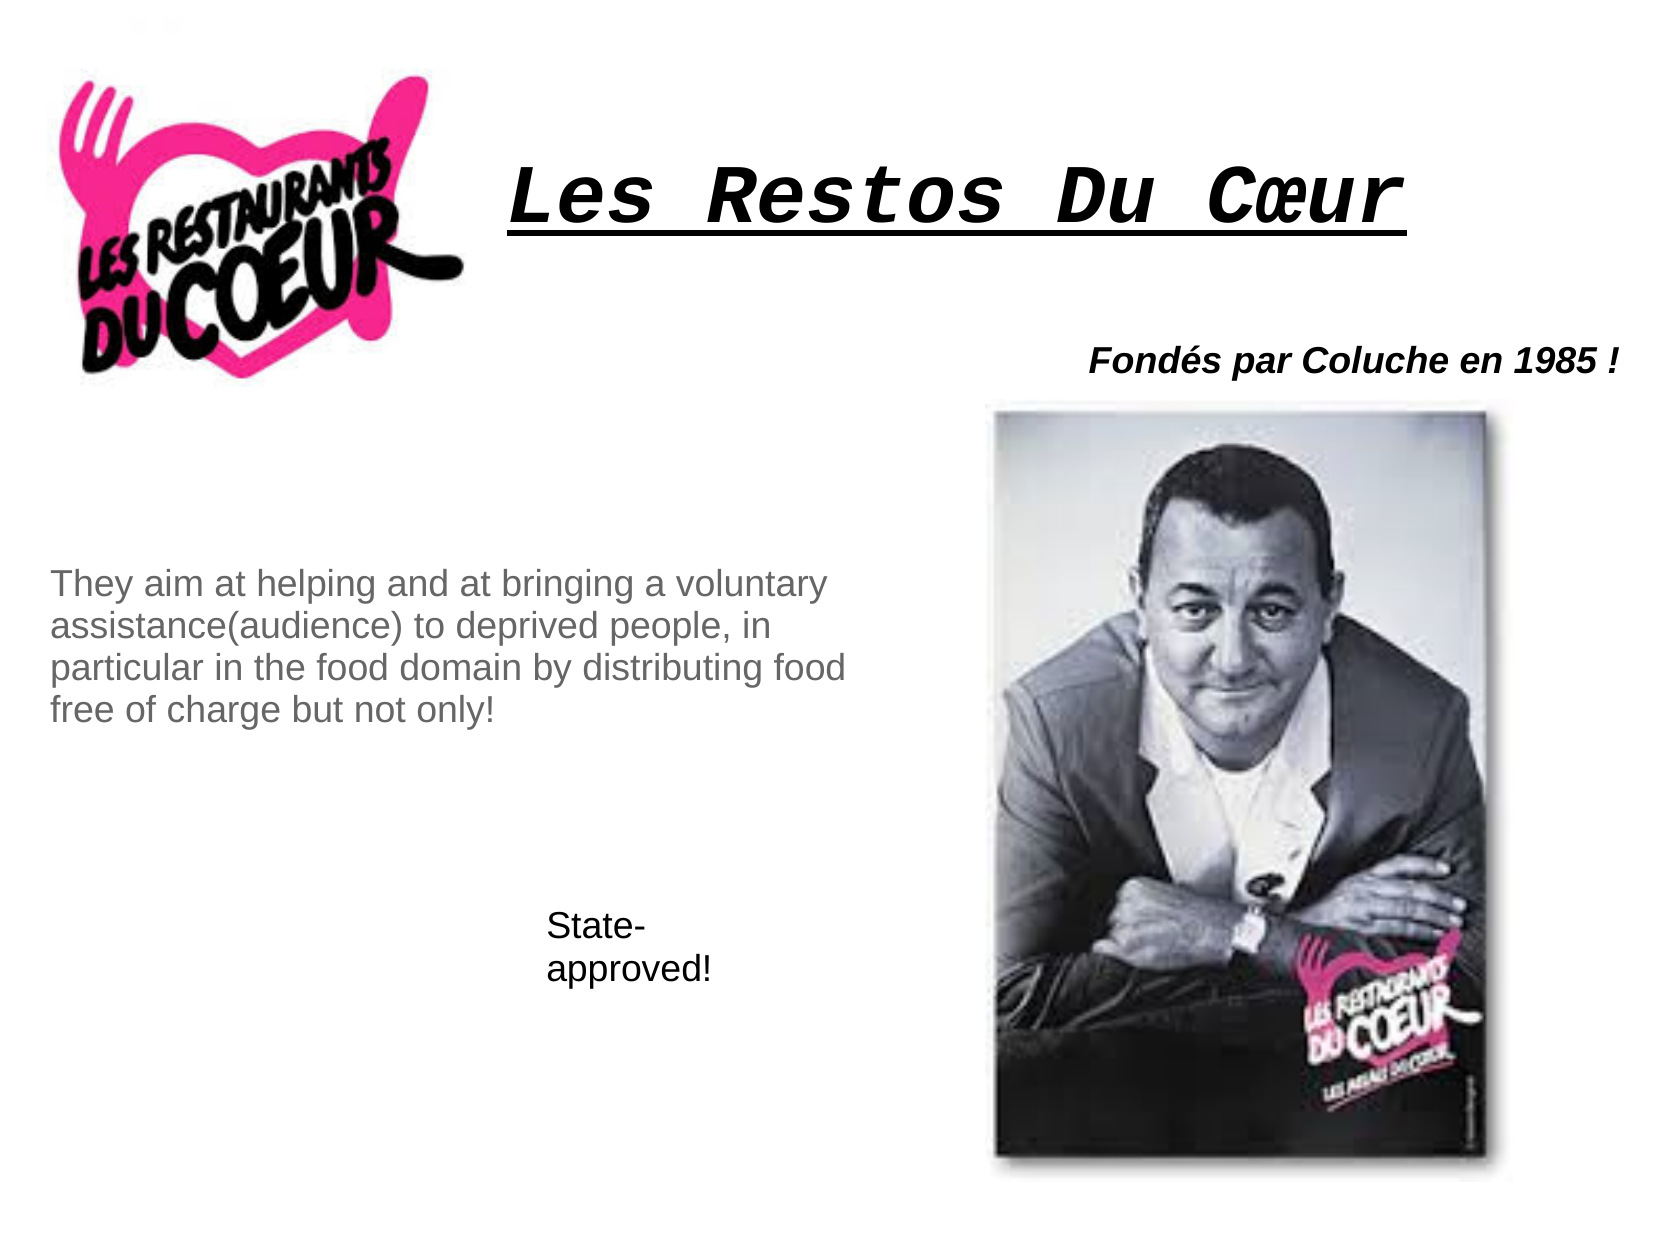

# Les Restos Du Cœur
Fondés par Coluche en 1985 !
They aim at helping and at bringing a voluntary assistance(audience) to deprived people, in particular in the food domain by distributing food free of charge but not only!
State-approved!